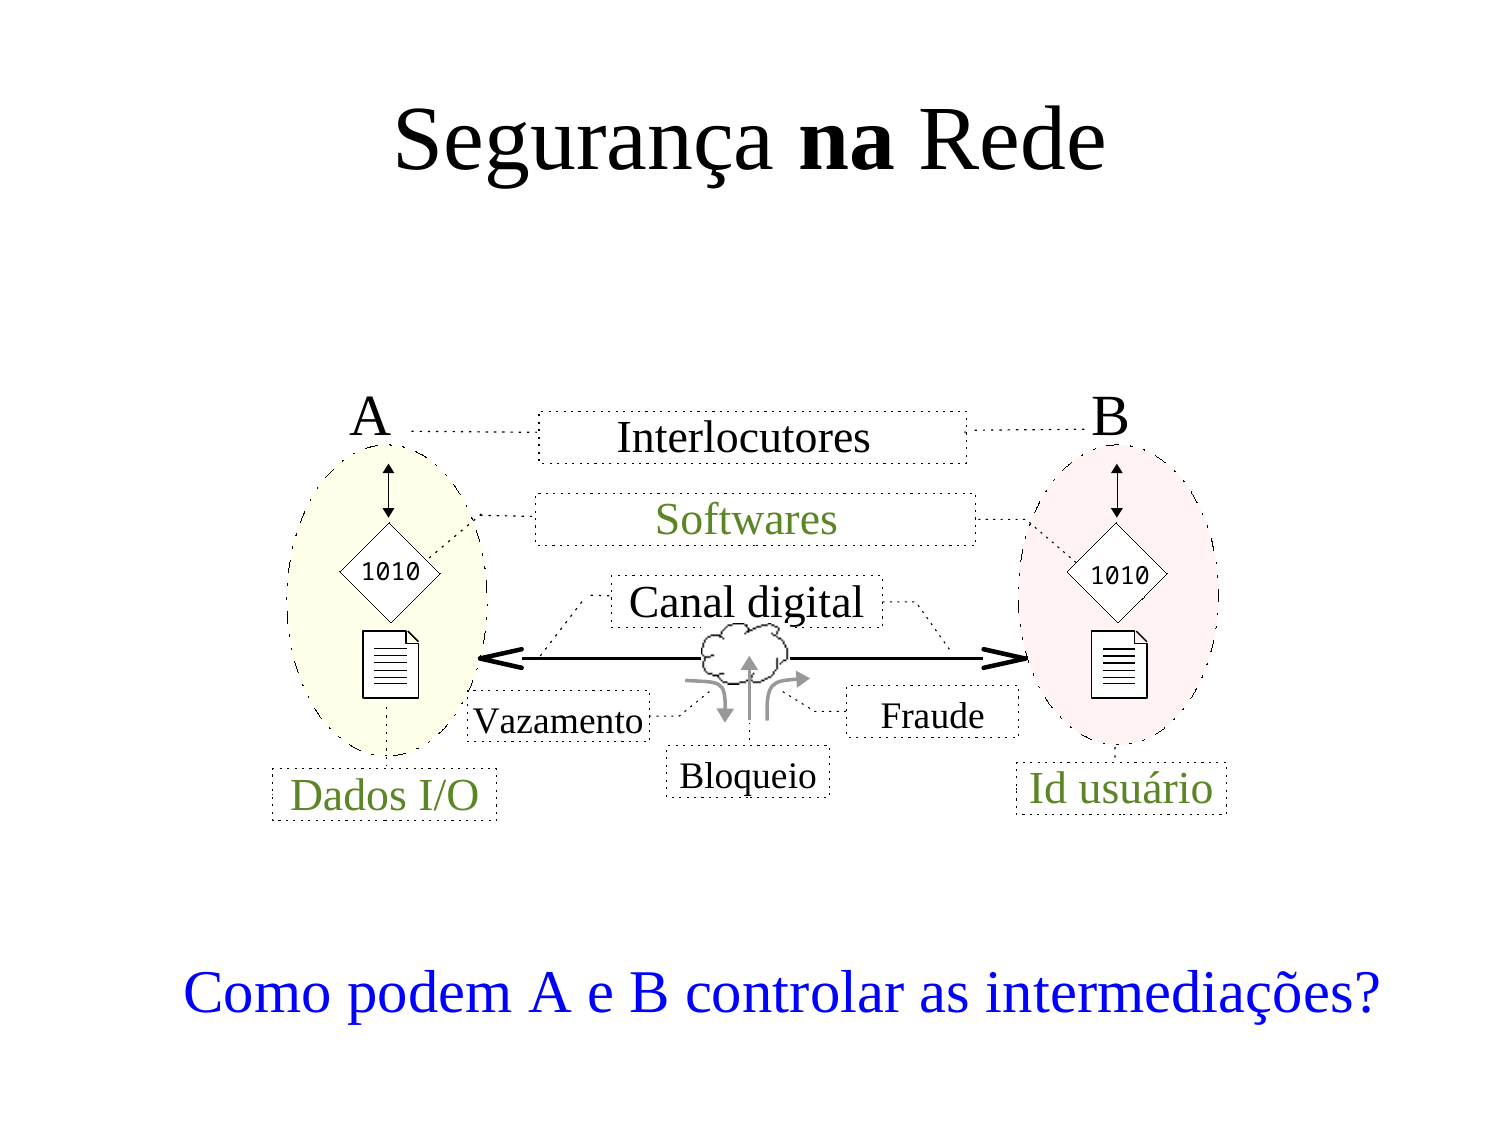

# Segurança na Rede
A
B
1010
1010
Como podem A e B controlar as intermediações?